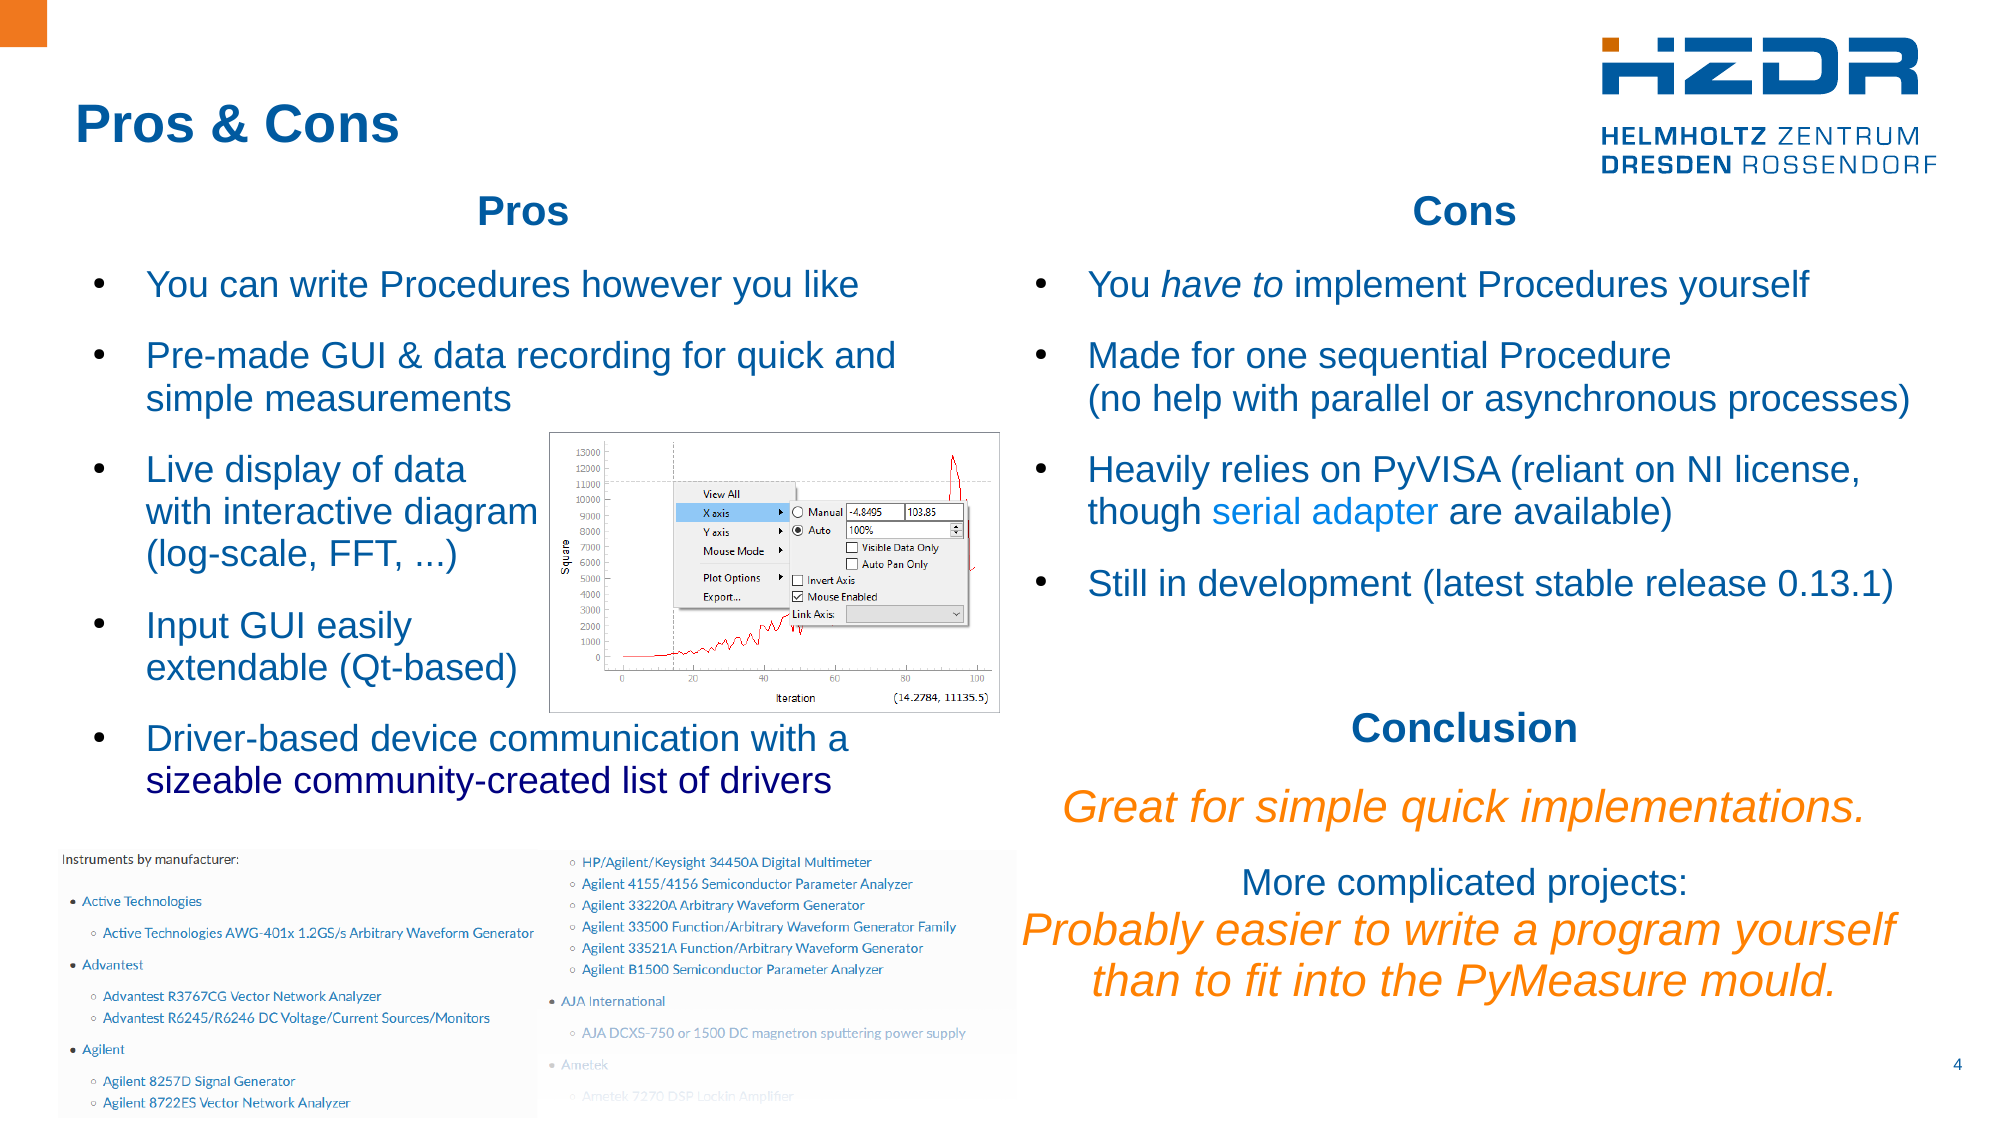

# Pros & Cons
Pros
You can write Procedures however you like
Pre-made GUI & data recording for quick and simple measurements
Live display of data
with interactive diagram
(log-scale, FFT, ...)
Input GUI easily
extendable (Qt-based)
Driver-based device communication with a sizeable community-created list of drivers
Cons
You have to implement Procedures yourself
Made for one sequential Procedure
(no help with parallel or asynchronous processes)
Heavily relies on PyVISA (reliant on NI license, though serial adapter are available)
Still in development (latest stable release 0.13.1)
Conclusion
Great for simple quick implementations.
More complicated projects:
Probably easier to write a program yourself
than to fit into the PyMeasure mould.